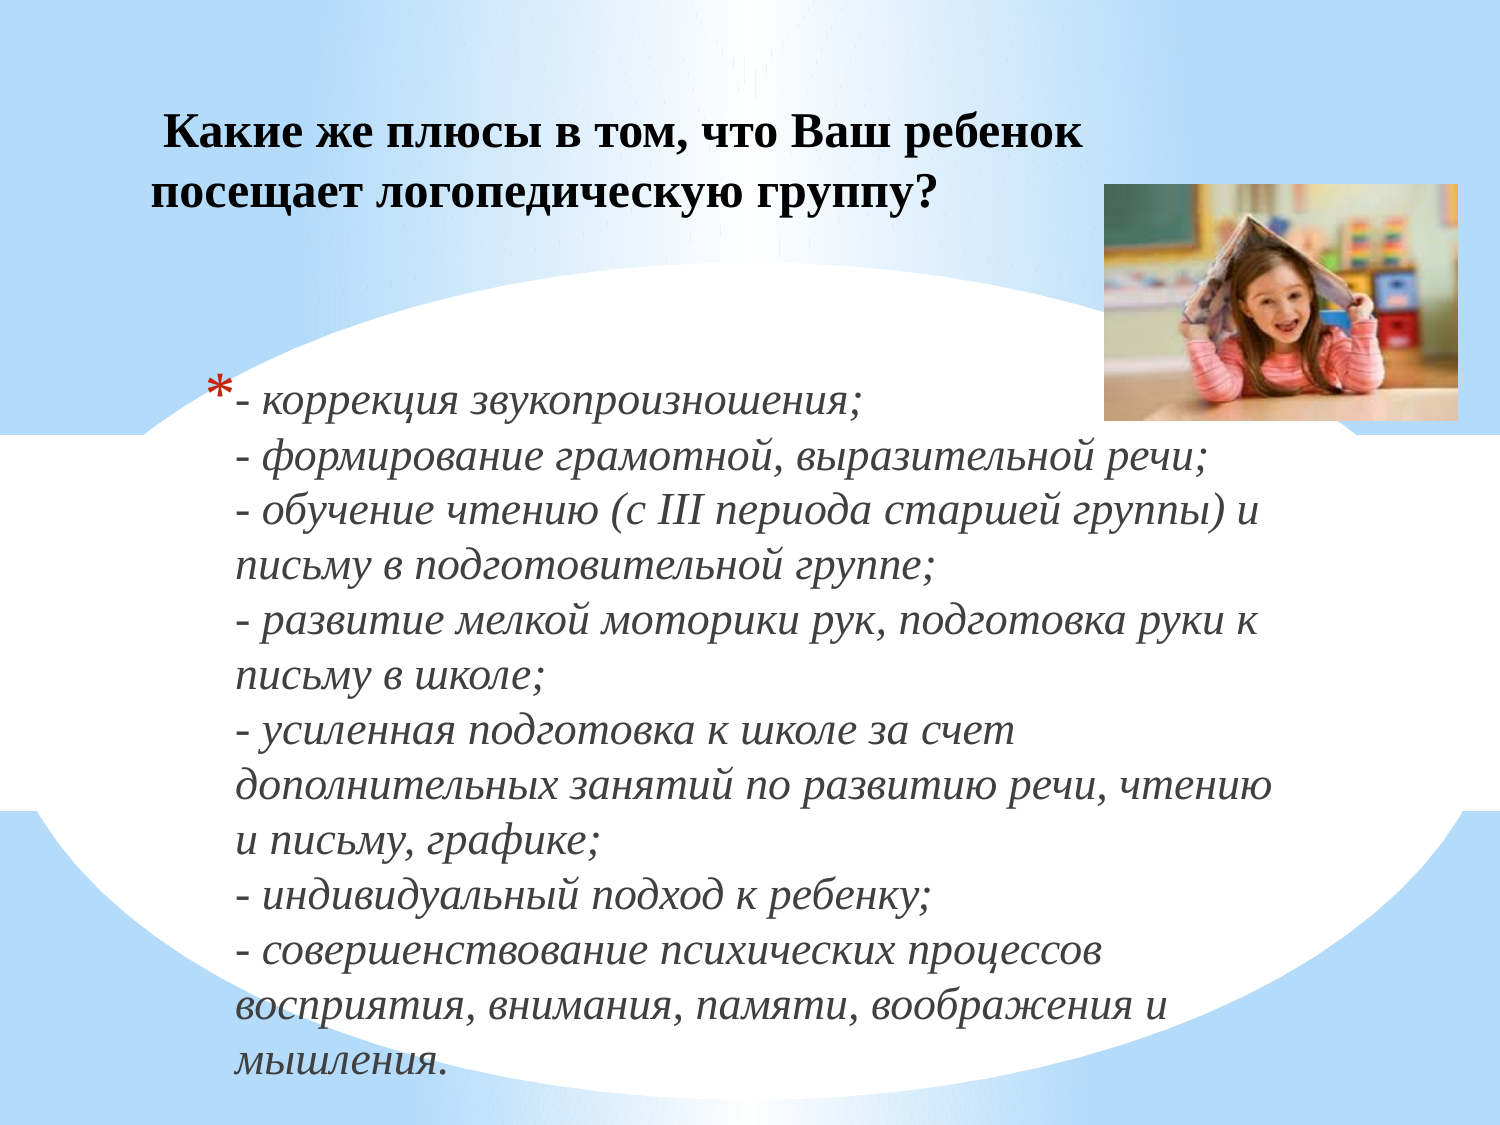

# Какие же плюсы в том, что Ваш ребенок посещает логопедическую группу?
- коррекция звукопроизношения;
- формирование грамотной, выразительной речи;
- обучение чтению (с III периода старшей группы) и письму в подготовительной группе;
- развитие мелкой моторики рук, подготовка руки к письму в школе;
- усиленная подготовка к школе за счет дополнительных занятий по развитию речи, чтению и письму, графике;
- индивидуальный подход к ребенку;
- совершенствование психических процессов восприятия, внимания, памяти, воображения и мышления.